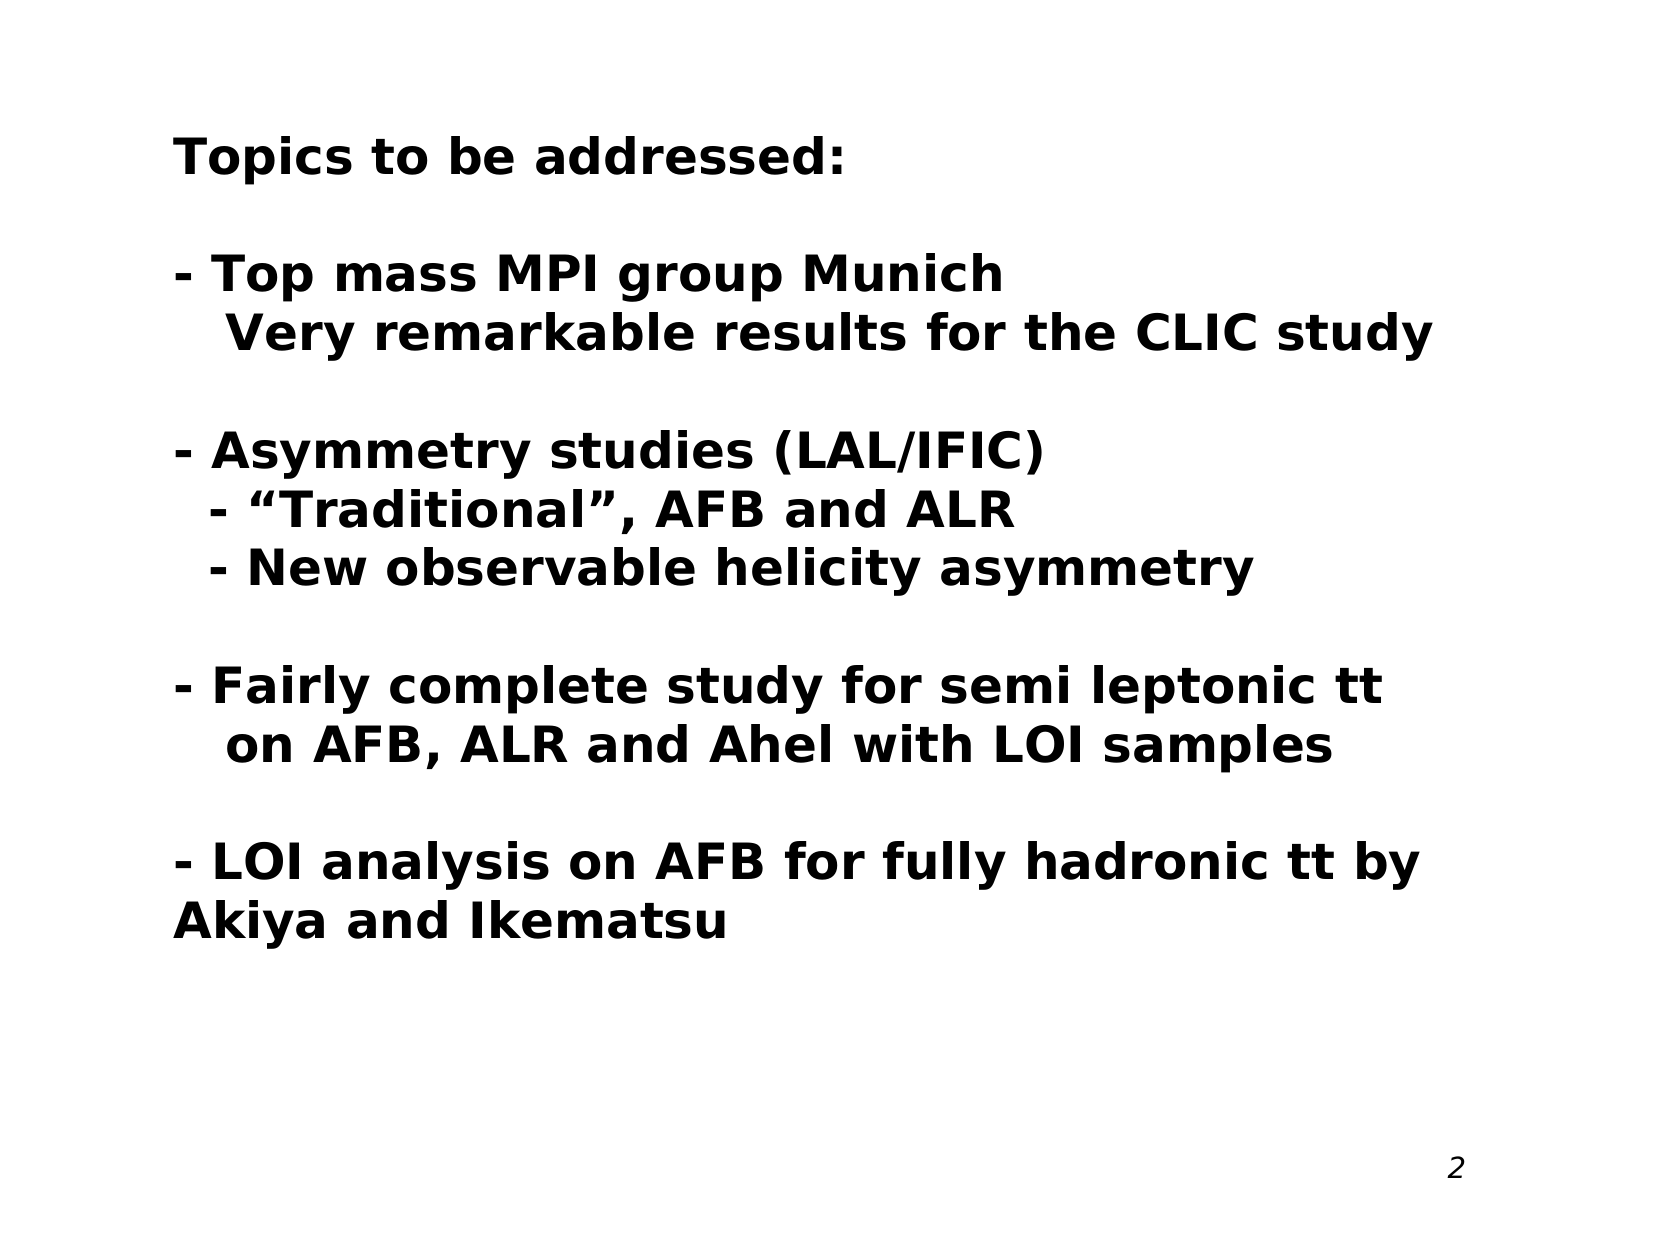

Topics to be addressed:
- Top mass MPI group Munich
 Very remarkable results for the CLIC study
- Asymmetry studies (LAL/IFIC)
 - “Traditional”, AFB and ALR
 - New observable helicity asymmetry
- Fairly complete study for semi leptonic tt
 on AFB, ALR and Ahel with LOI samples
- LOI analysis on AFB for fully hadronic tt by
Akiya and Ikematsu